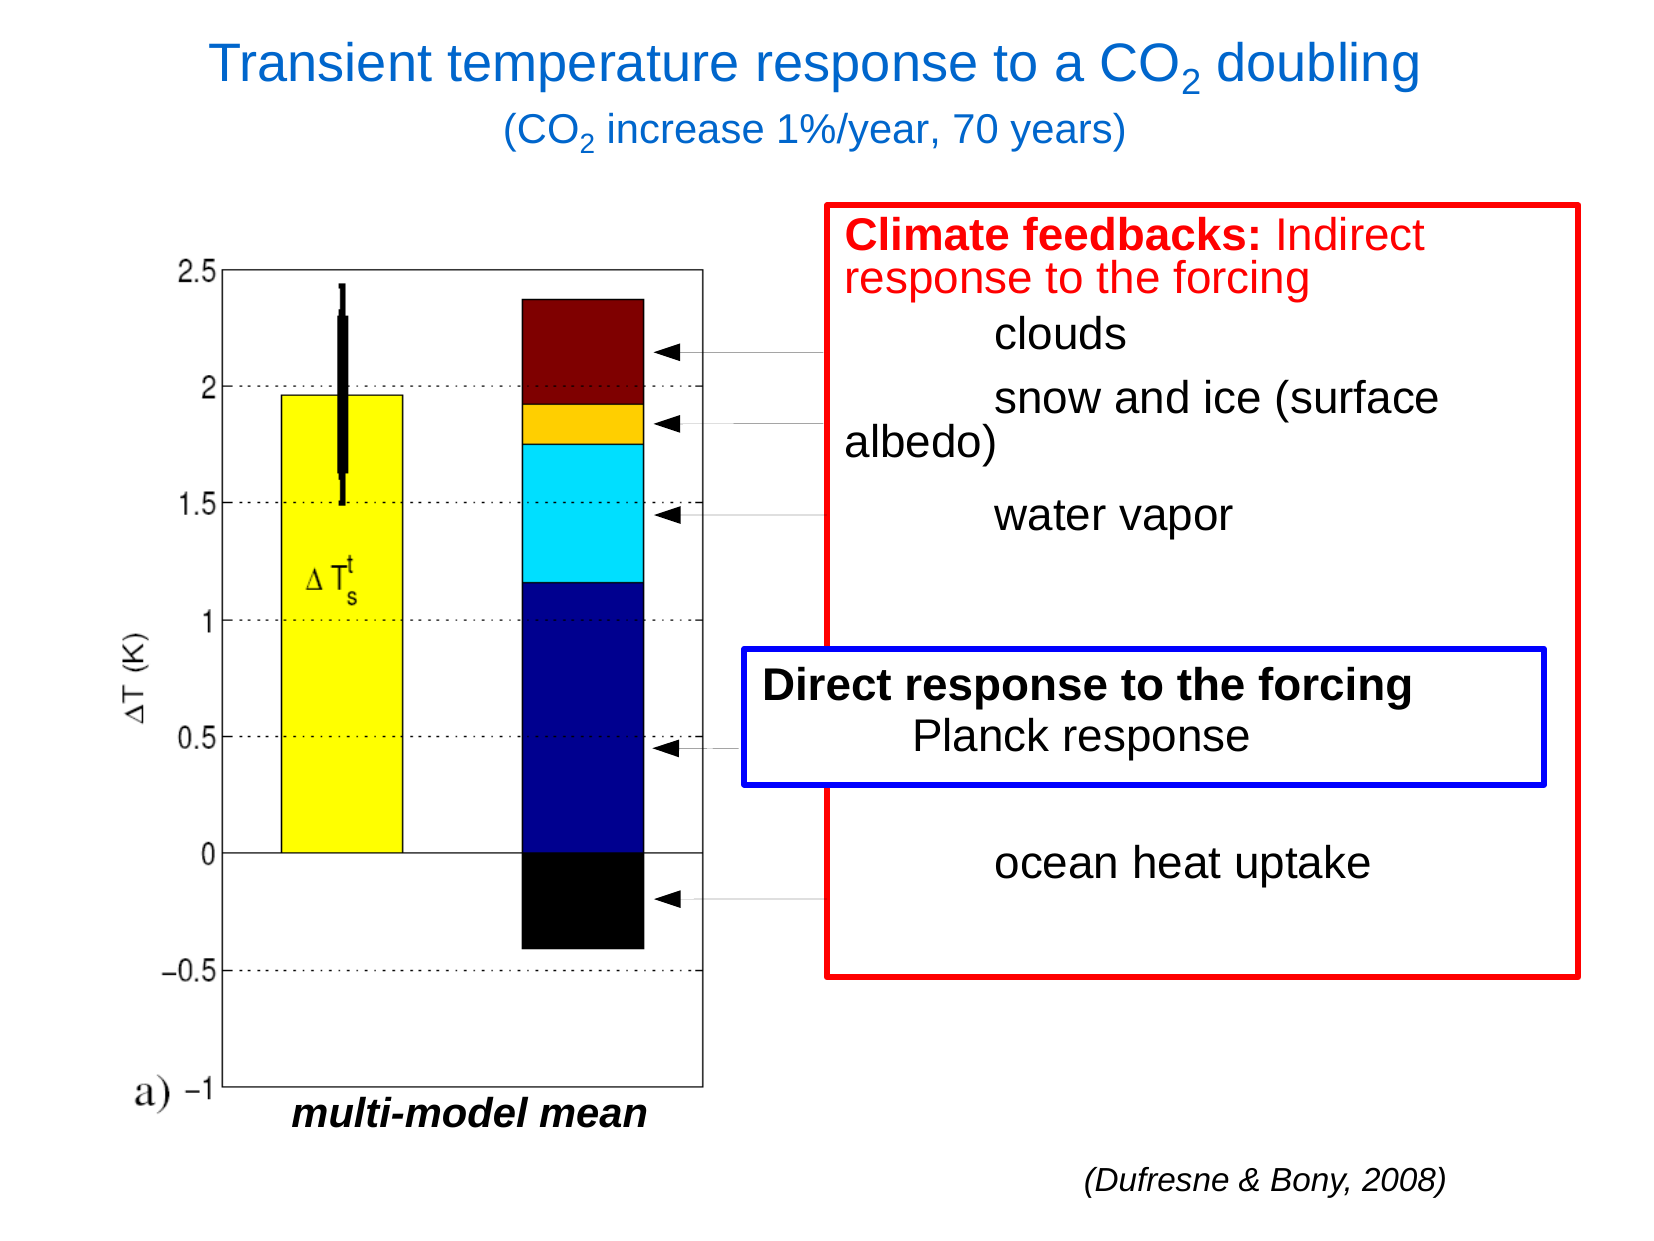

Transient temperature response to a CO2 doubling
(CO2 increase 1%/year, 70 years)
Climate feedbacks: Indirect response to the forcing
	clouds
	snow and ice (surface albedo)
	water vapor
	ocean heat uptake
Direct response to the forcing
	Planck response
multi-model mean
(Dufresne & Bony, 2008)